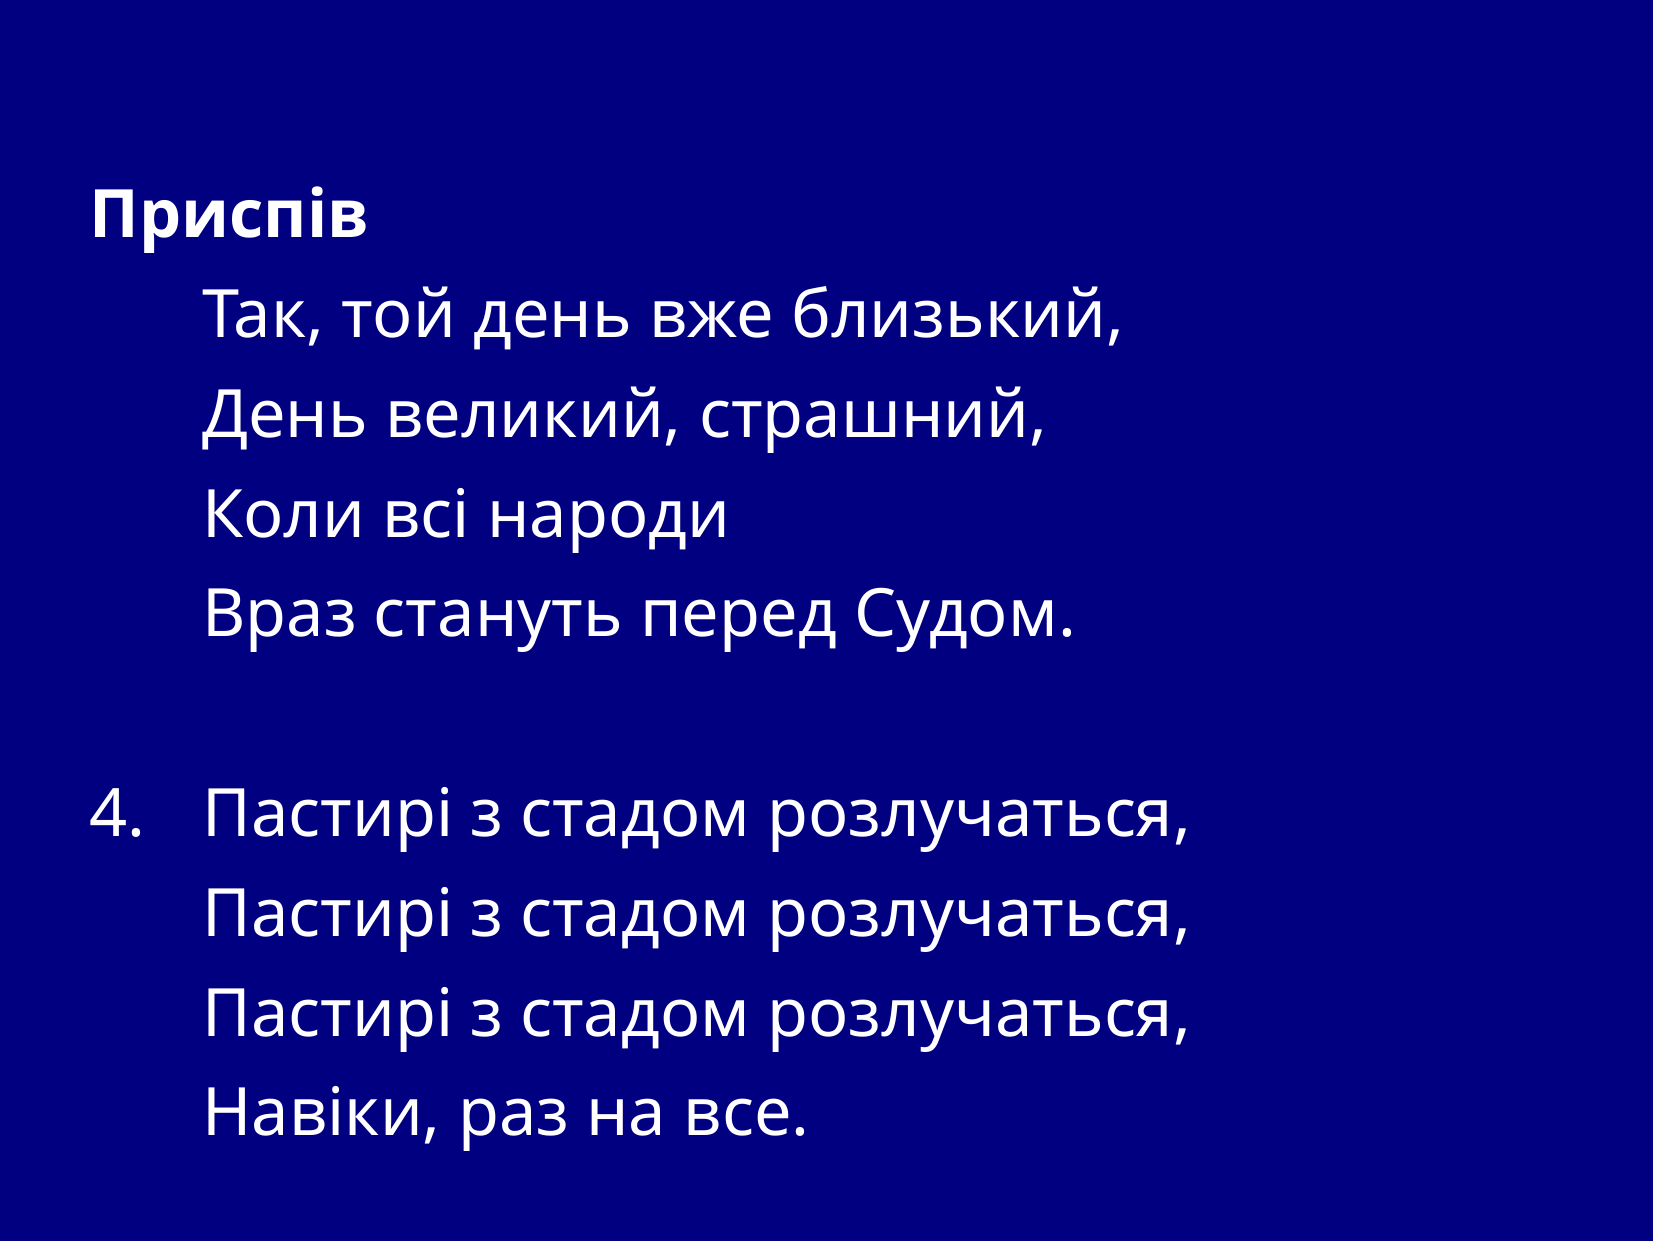

Приспів
	Так, той день вже близький,
	День великий, страшний,
	Коли всі народи
	Враз стануть перед Судом.
4.	Пастирі з стадом розлучаться,
	Пастирі з стадом розлучаться,
	Пастирі з стадом розлучаться,
	Навіки, раз на все.